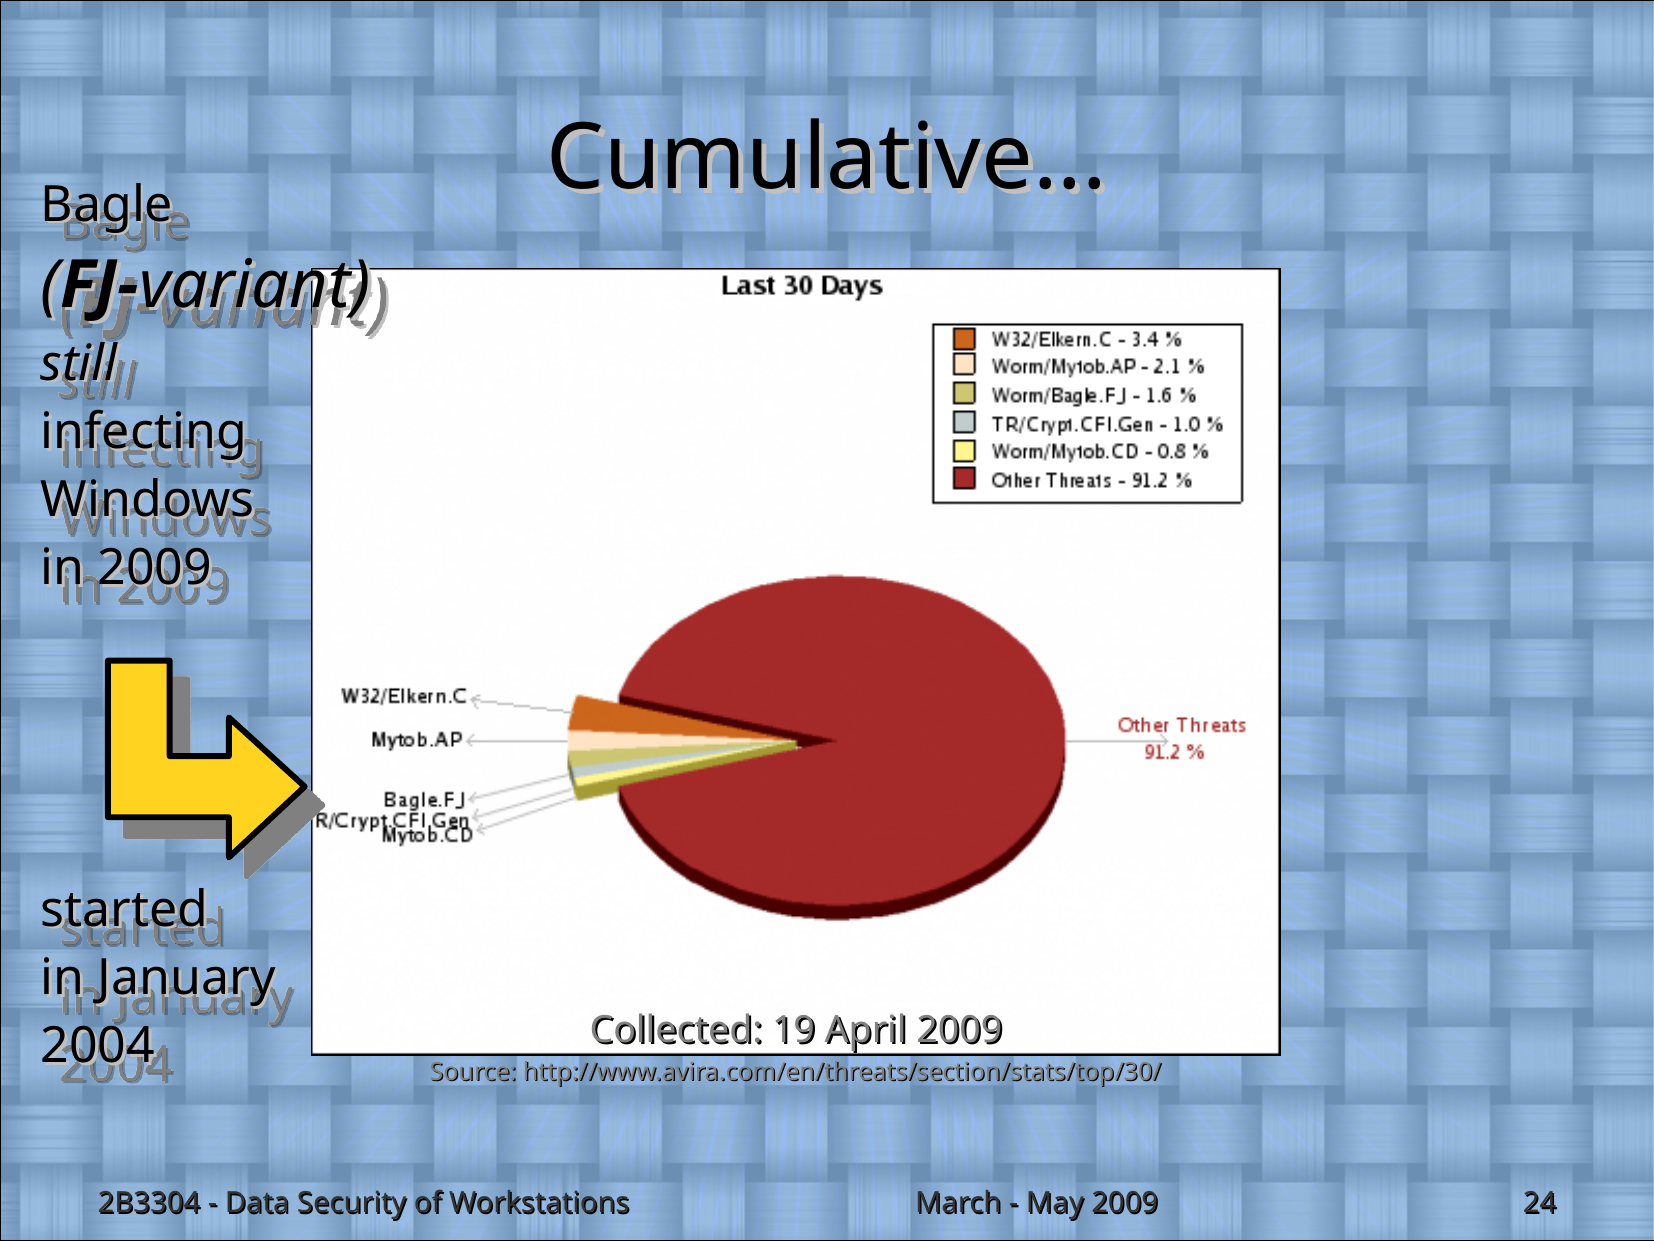

# Cumulative...
Collected: 19 April 2009
Source: http://www.avira.com/en/threats/section/stats/top/30/
Bagle
(FJ-variant)
still
infecting
Windows
in 2009
started
in January
2004